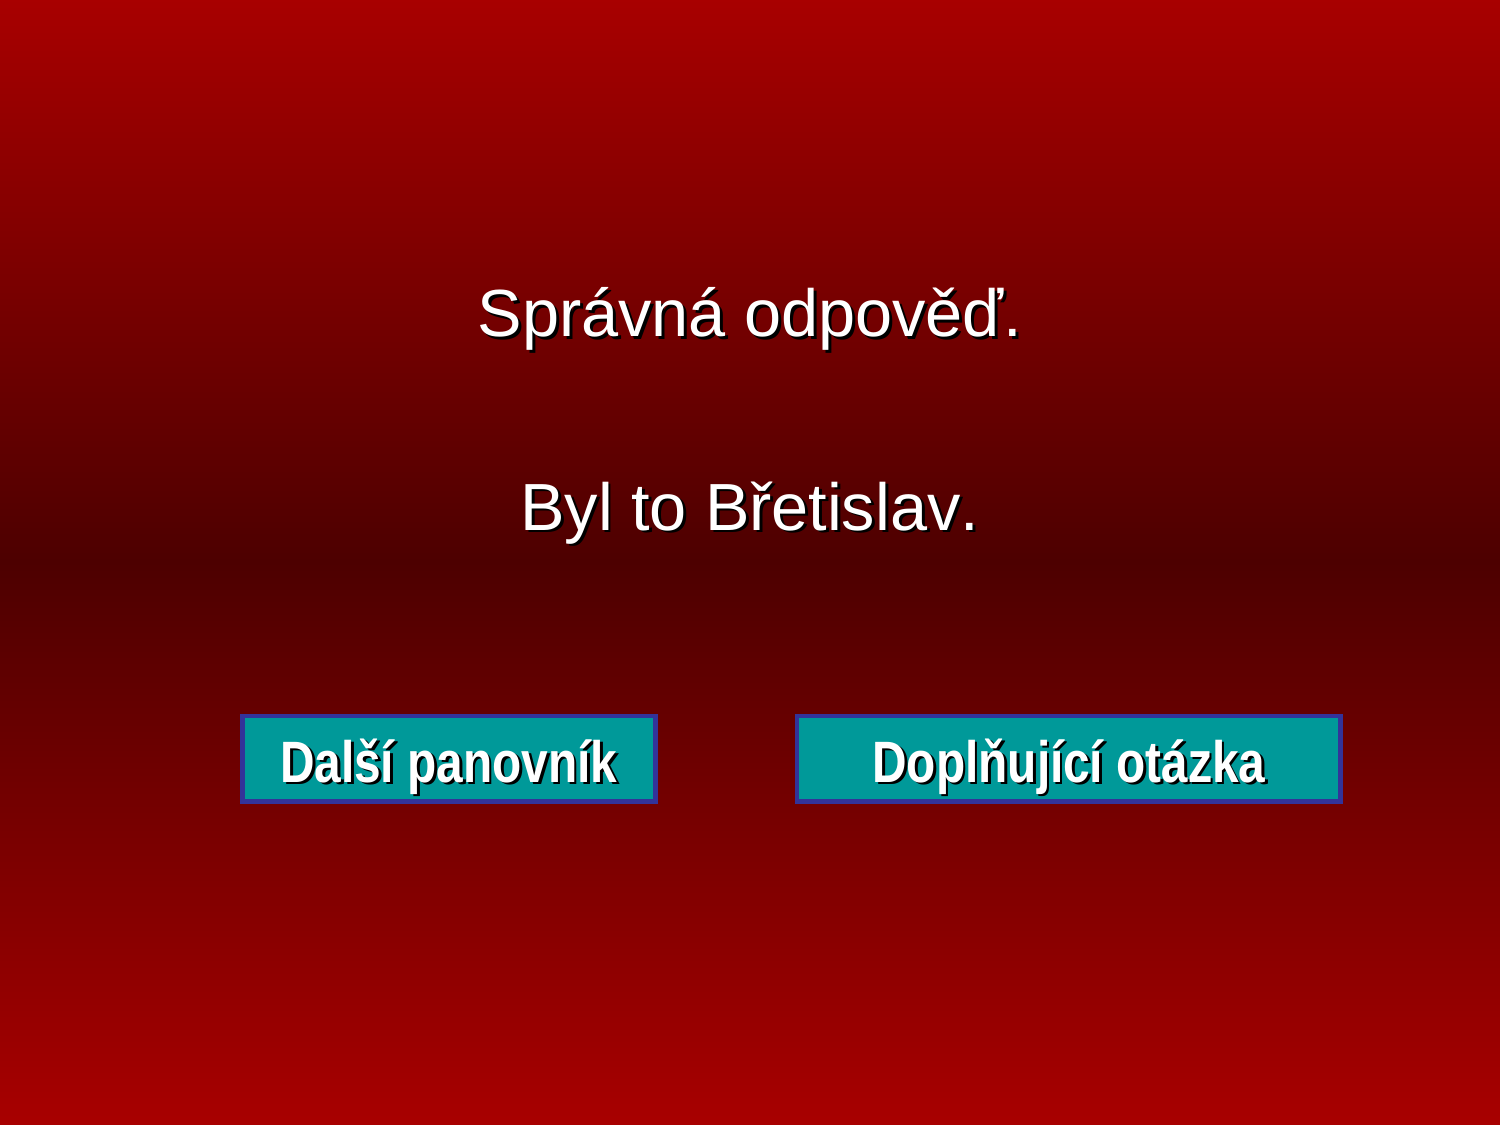

#
Správná odpověď.
Byl to Břetislav.
Další panovník
Doplňující otázka